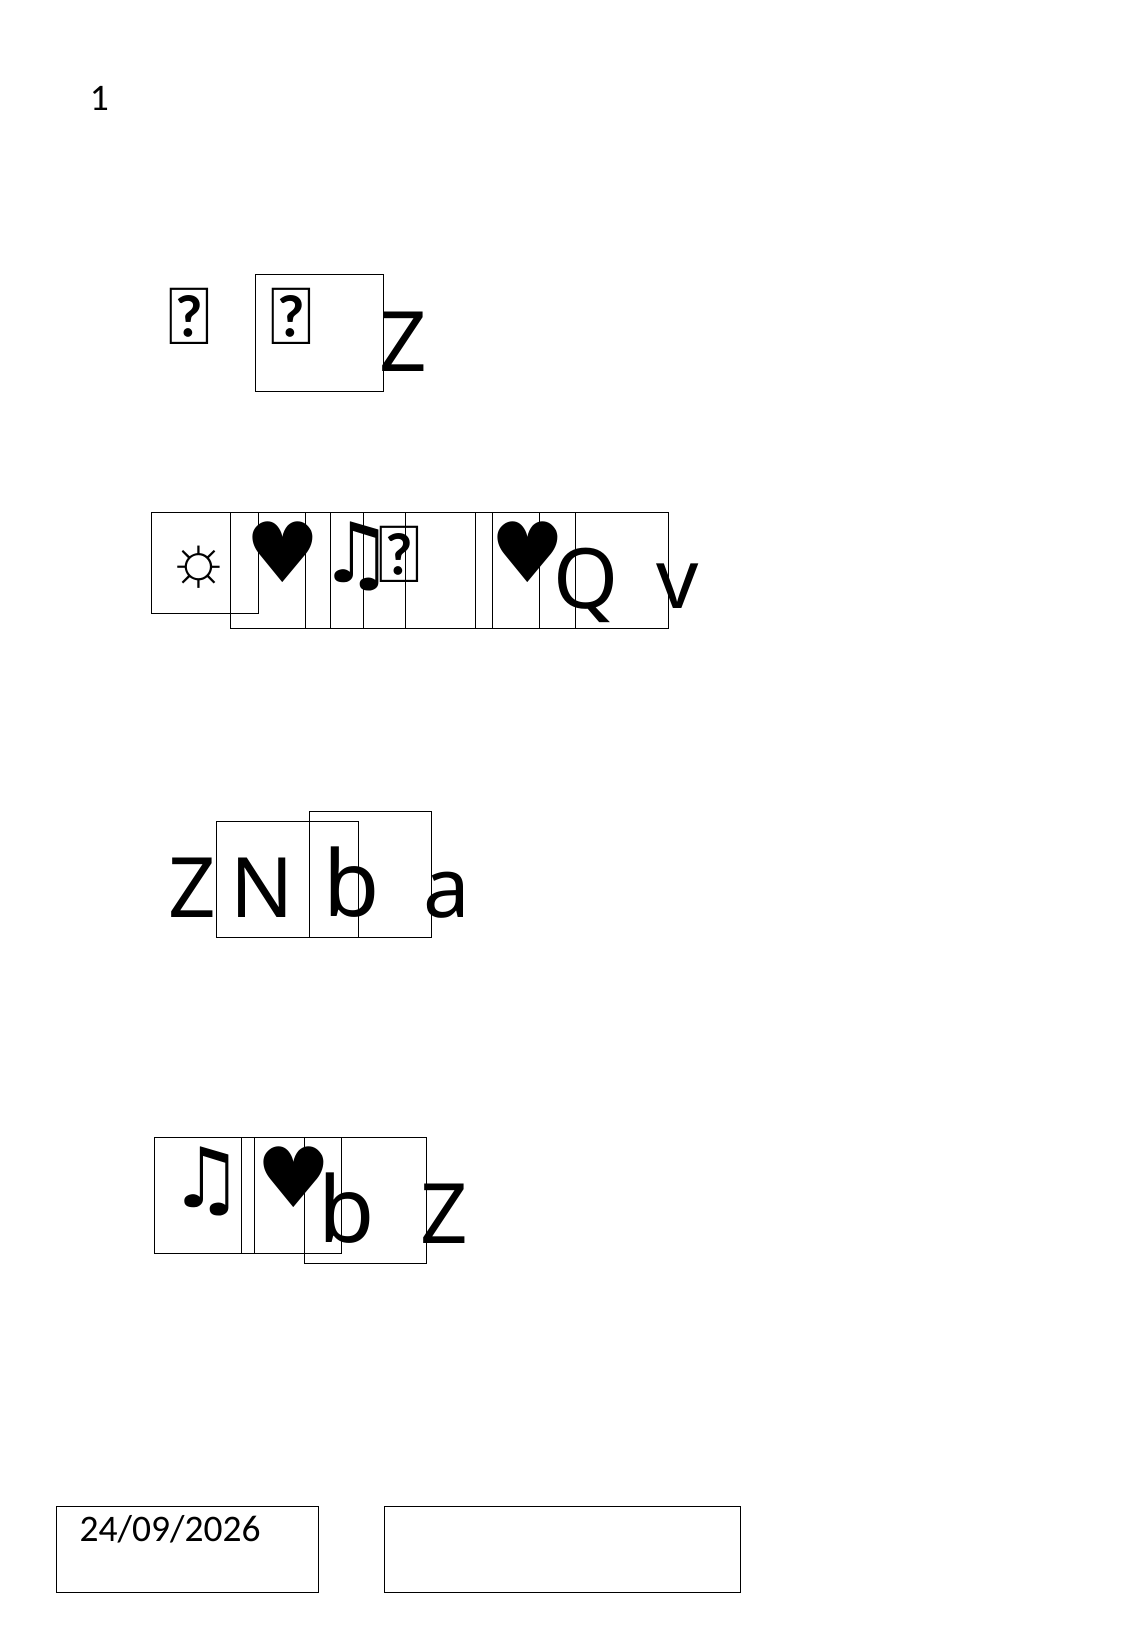

1


Z
☼
♥
♫

♥
Q
v
b
a
Z
N
♫
♥
b
Z